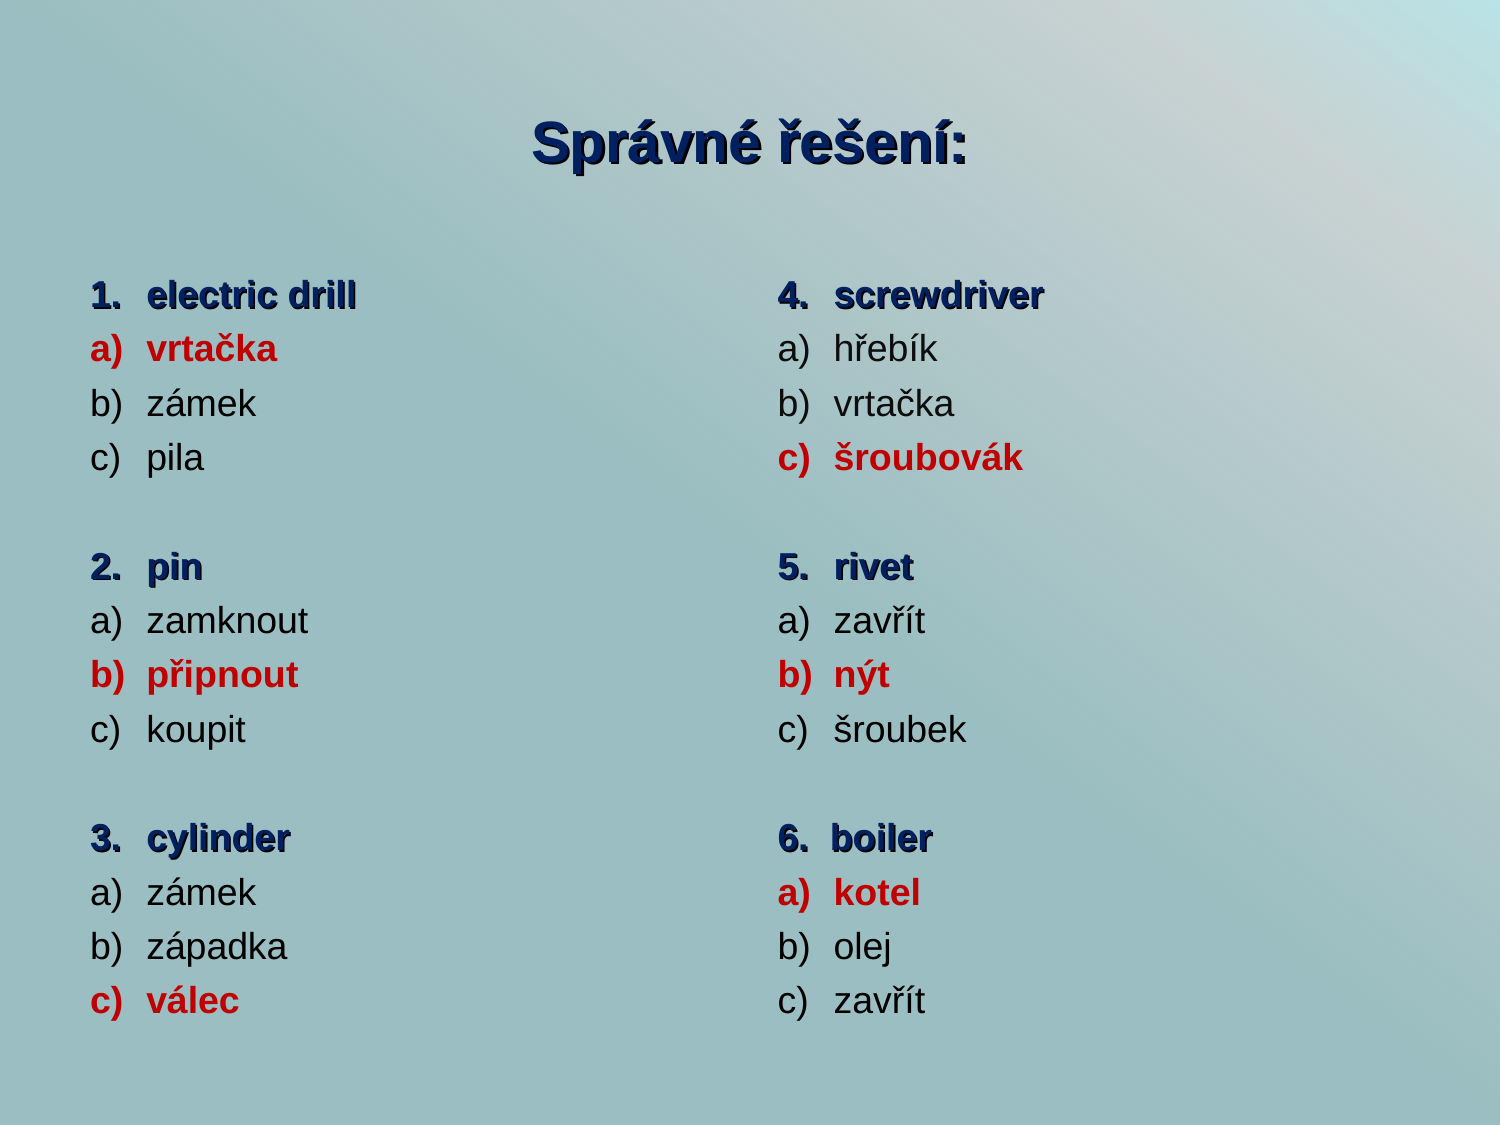

# Správné řešení:
1. 	electric drill
vrtačka
zámek
pila
2. 	pin
zamknout
připnout
koupit
3. 	cylinder
zámek
západka
válec
4. 	screwdriver
hřebík
vrtačka
šroubovák
5. 	rivet
zavřít
nýt
šroubek
6. boiler
kotel
olej
zavřít